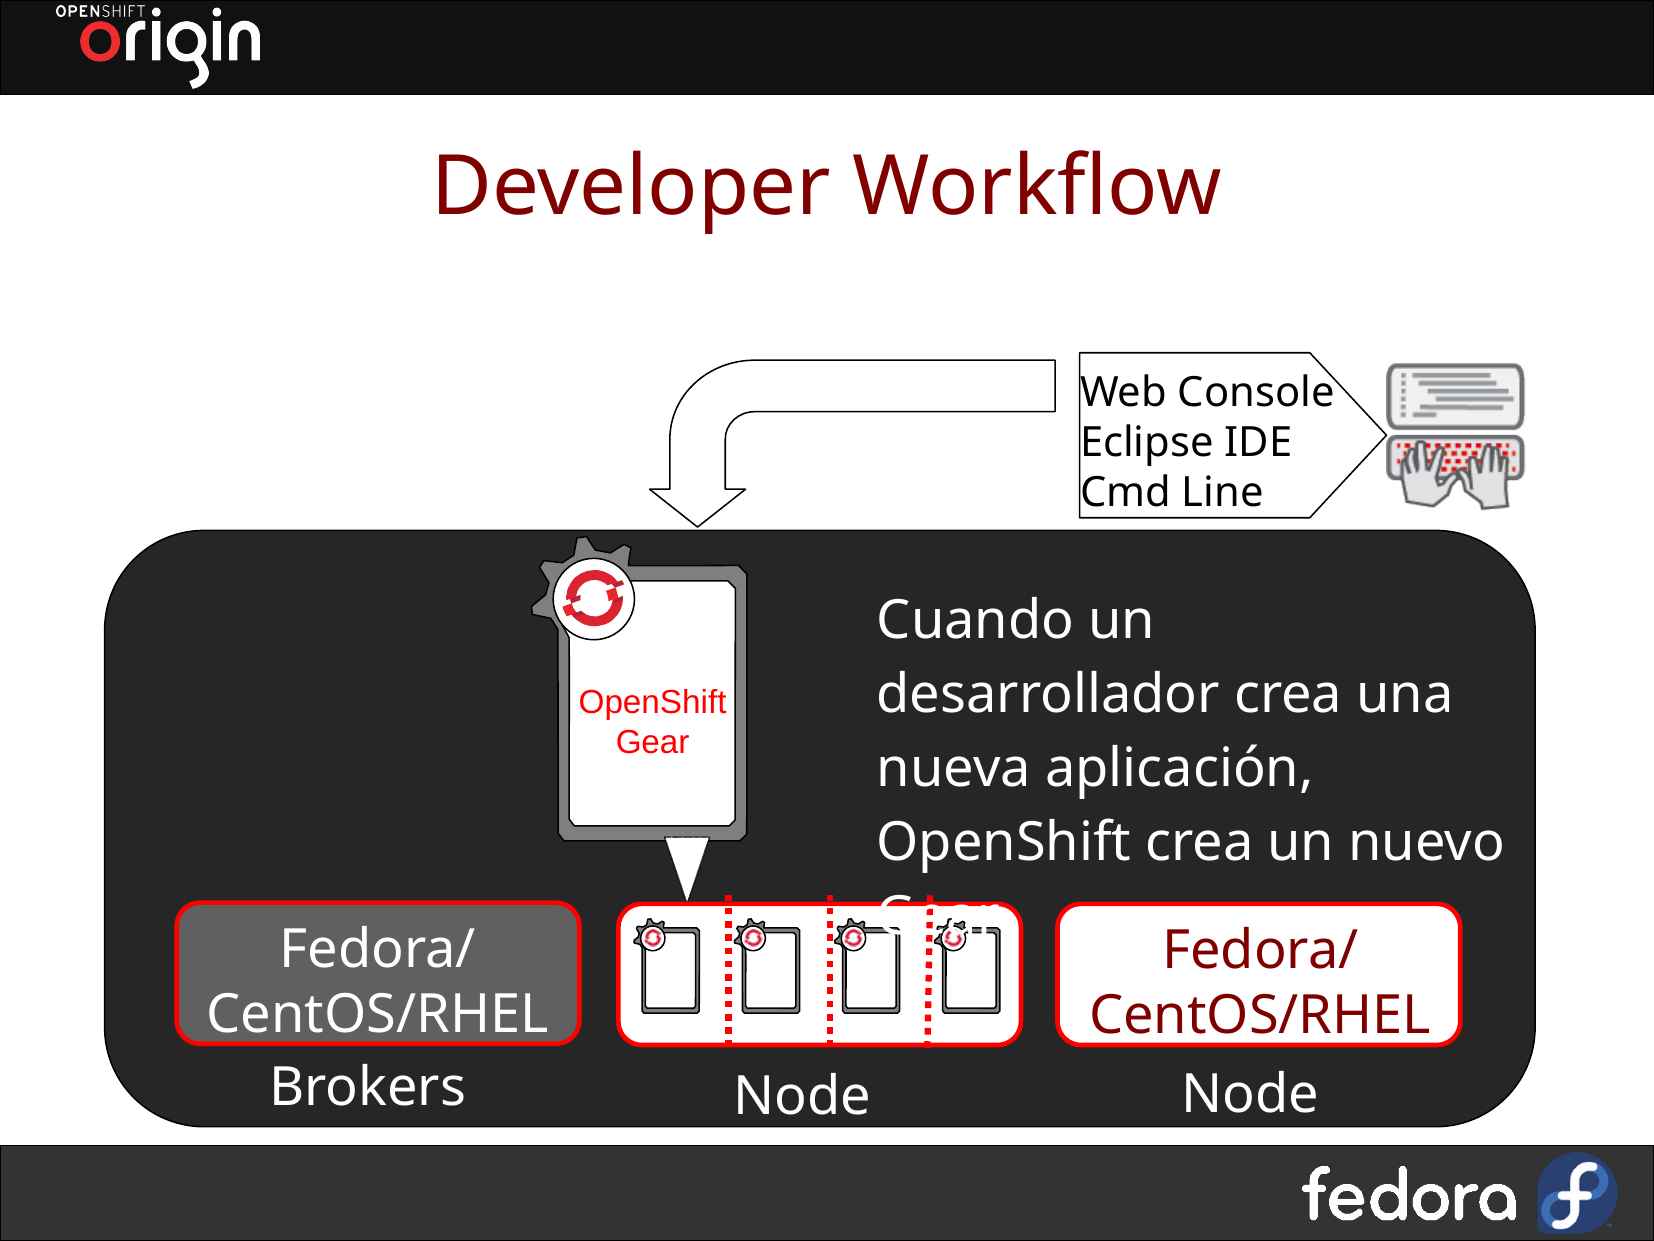

# Developer Workflow
Web Console
Eclipse IDE
Cmd Line
OpenShift
Gear
Cuando un desarrollador crea una nueva aplicación, OpenShift crea un nuevo Gear
Fedora/CentOS/RHEL
Fedora/CentOS/RHEL
Brokers
Node
Node